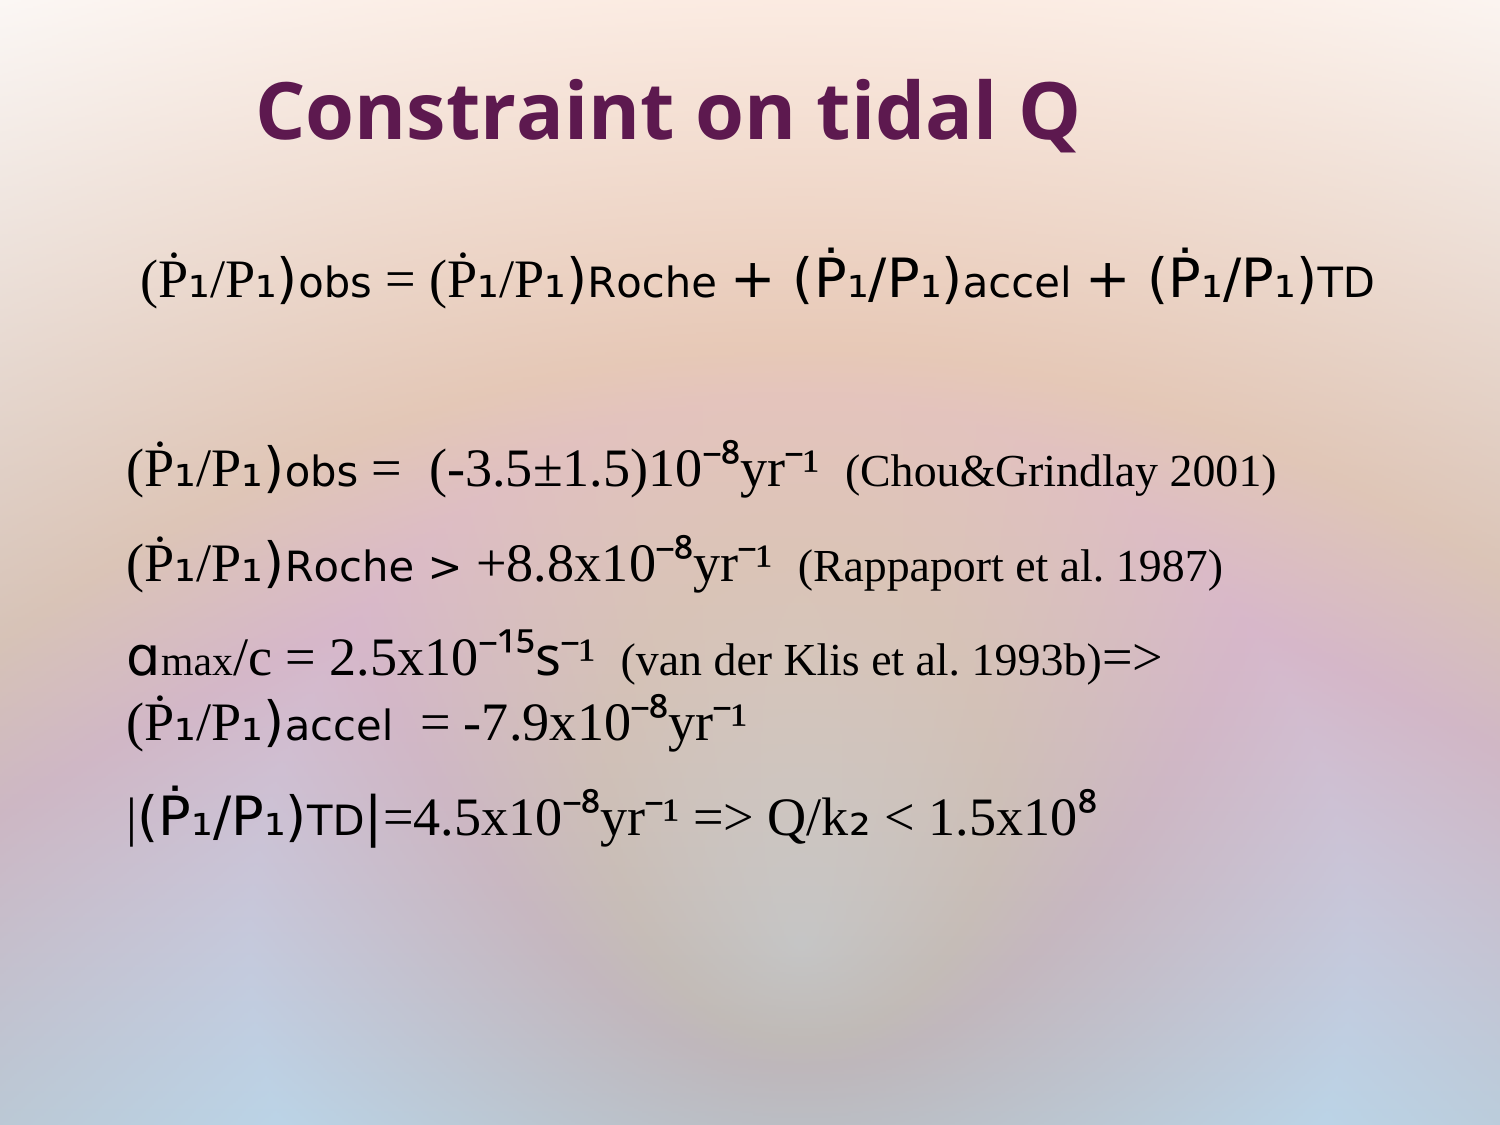

# Constraint on tidal Q
 (Ṗ₁/P₁)obs = (Ṗ₁/P₁)Roche + (Ṗ₁/P₁)accel + (Ṗ₁/P₁)TD
(Ṗ₁/P₁)obs = (-3.5±1.5)10ˉ⁸yrˉ¹ (Chou&Grindlay 2001)
(Ṗ₁/P₁)Roche > +8.8x10ˉ⁸yrˉ¹ (Rappaport et al. 1987)
ɑmax/c = 2.5x10ˉ¹⁵sˉ¹ (van der Klis et al. 1993b)=> (Ṗ₁/P₁)accel = -7.9x10ˉ⁸yrˉ¹
|(Ṗ₁/P₁)TD|=4.5x10ˉ⁸yrˉ¹ => Q/k₂ < 1.5x10⁸